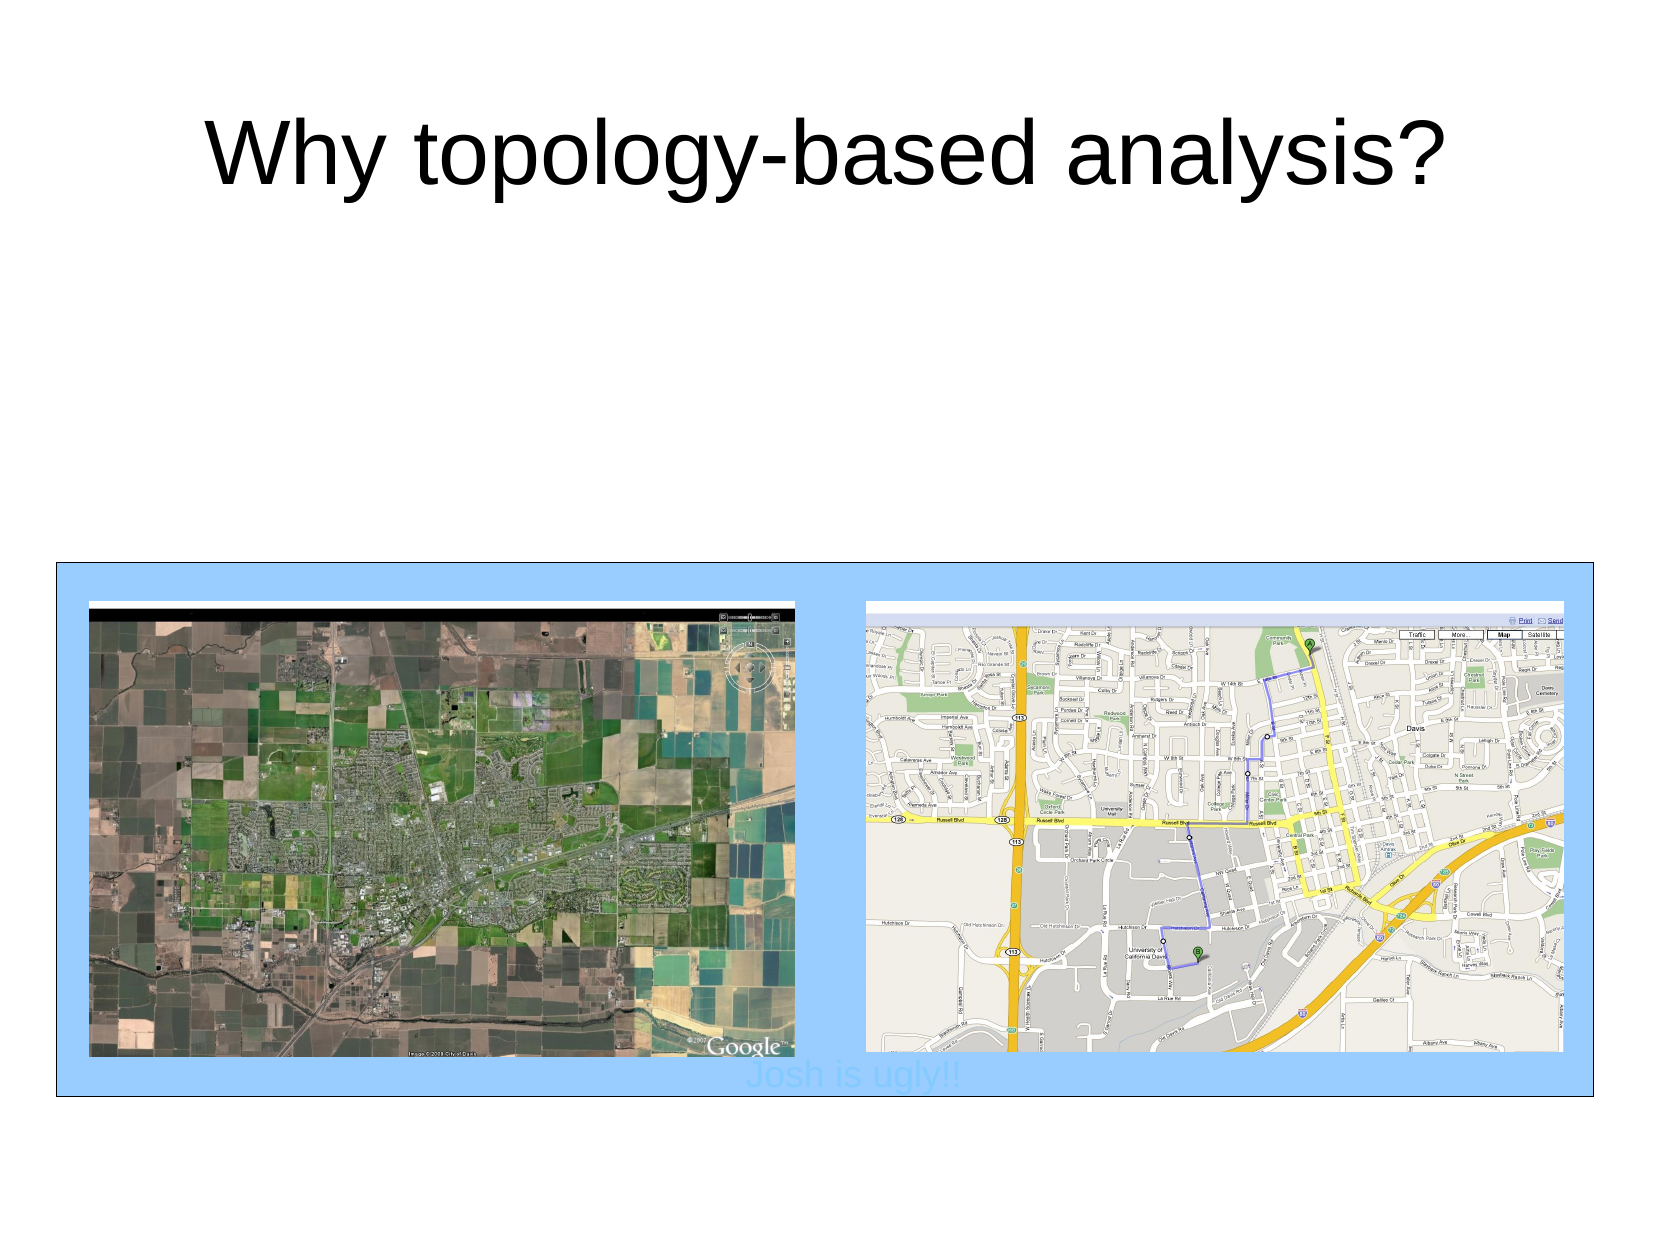

# Why topology-based analysis?
Josh is ugly!!